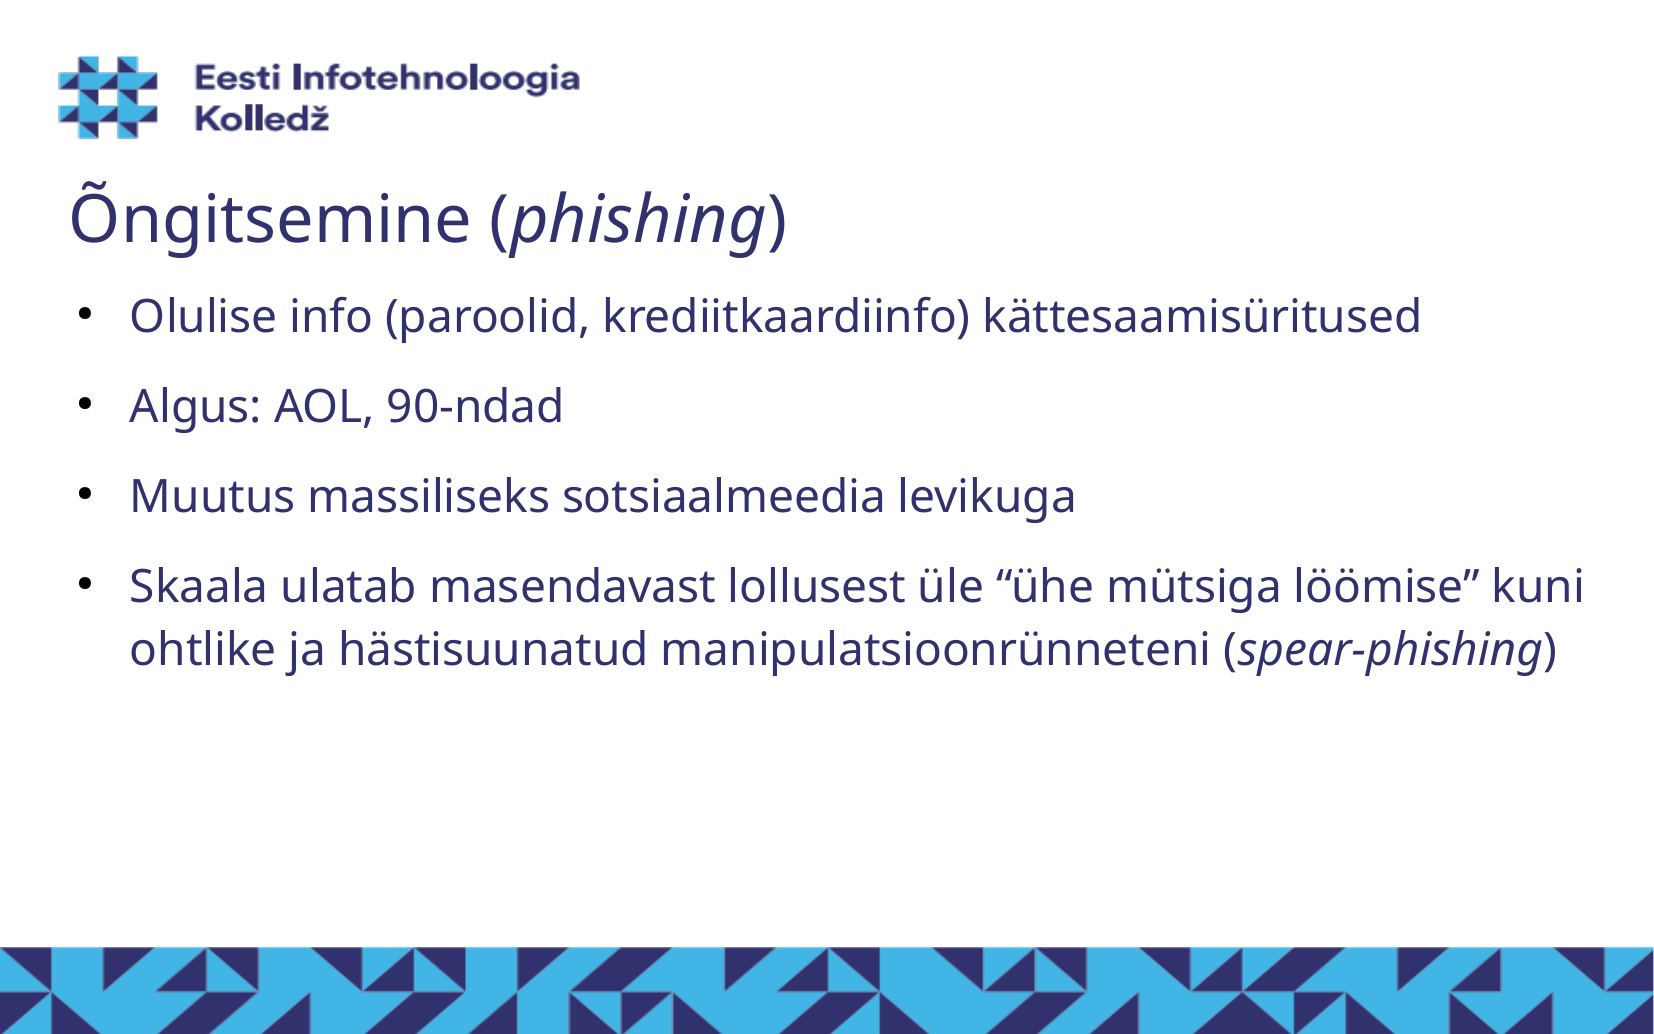

# Õngitsemine (phishing)
Olulise info (paroolid, krediitkaardiinfo) kättesaamisüritused
Algus: AOL, 90-ndad
Muutus massiliseks sotsiaalmeedia levikuga
Skaala ulatab masendavast lollusest üle “ühe mütsiga löömise” kuni ohtlike ja hästisuunatud manipulatsioonrünneteni (spear-phishing)